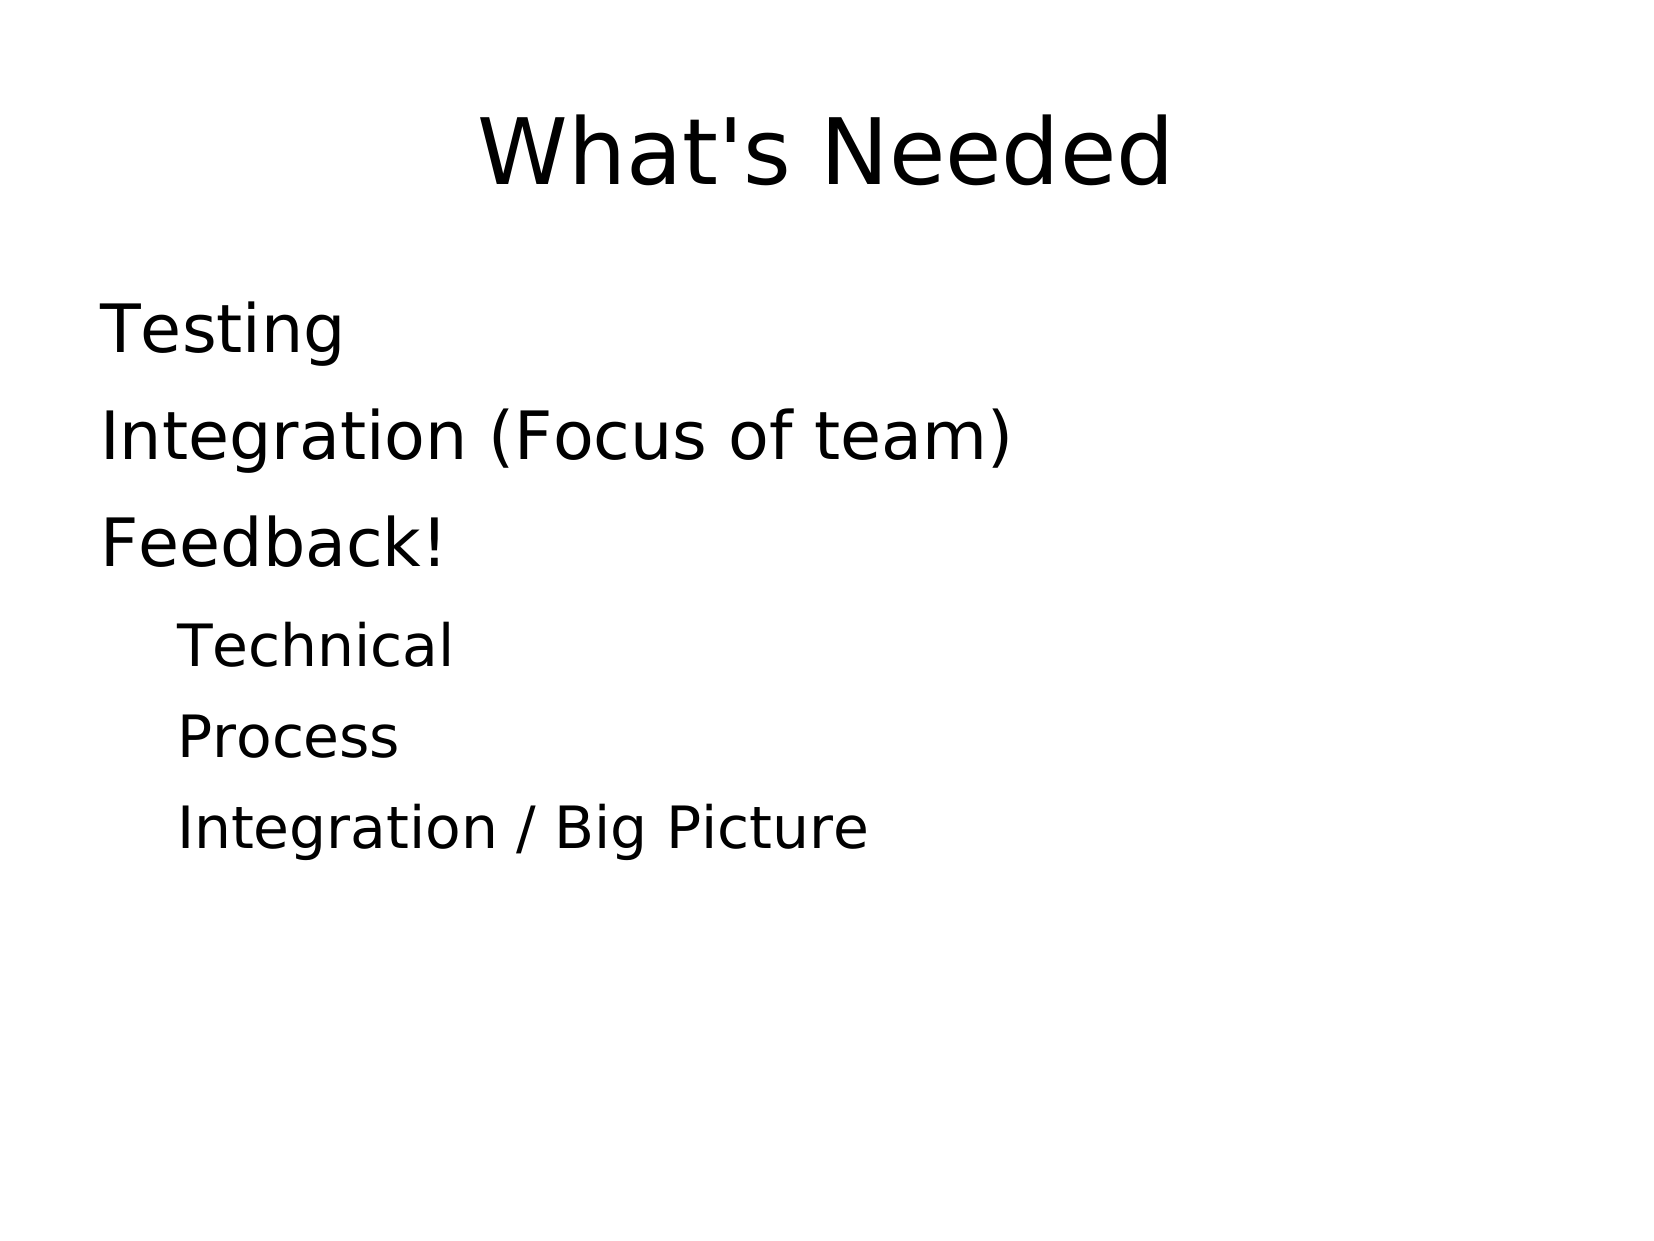

# What's Needed
Testing
Integration (Focus of team)
Feedback!
Technical
Process
Integration / Big Picture